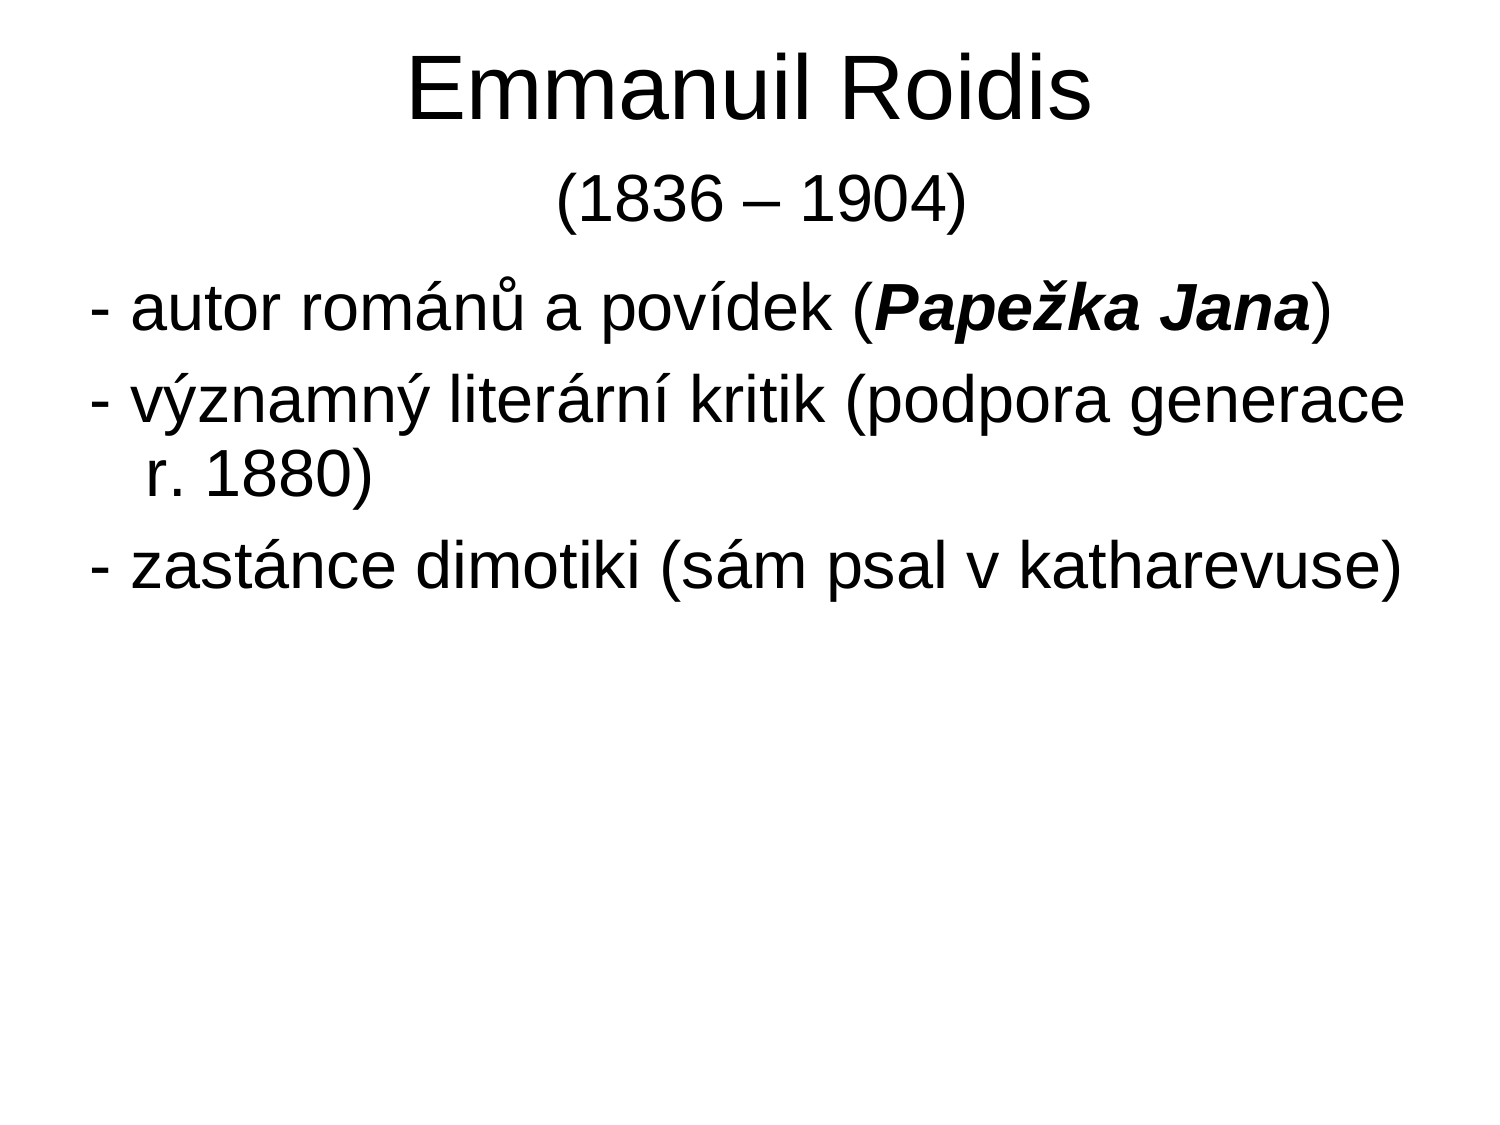

# Emmanuil Roidis (1836 – 1904)
- autor románů a povídek (Papežka Jana)
- významný literární kritik (podpora generace r. 1880)
- zastánce dimotiki (sám psal v katharevuse)